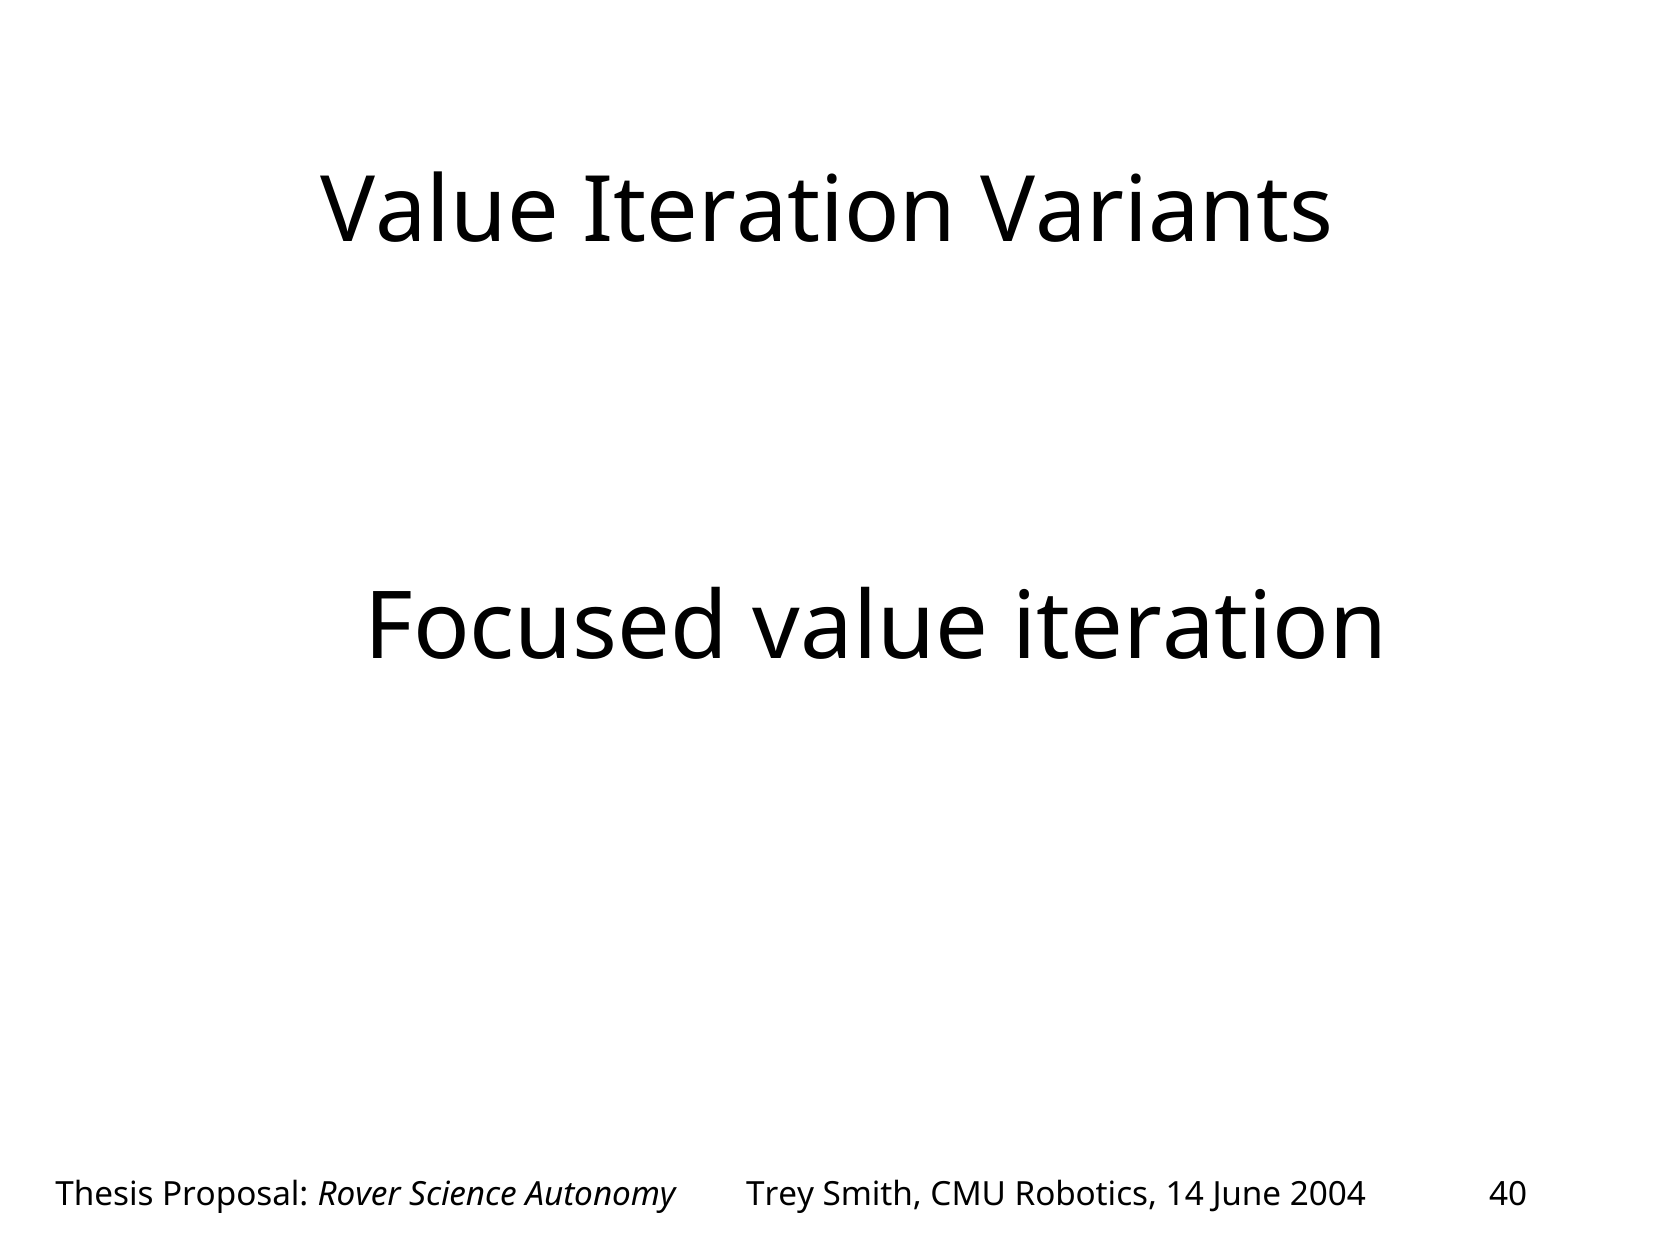

# Value Iteration Variants
Focused value iteration